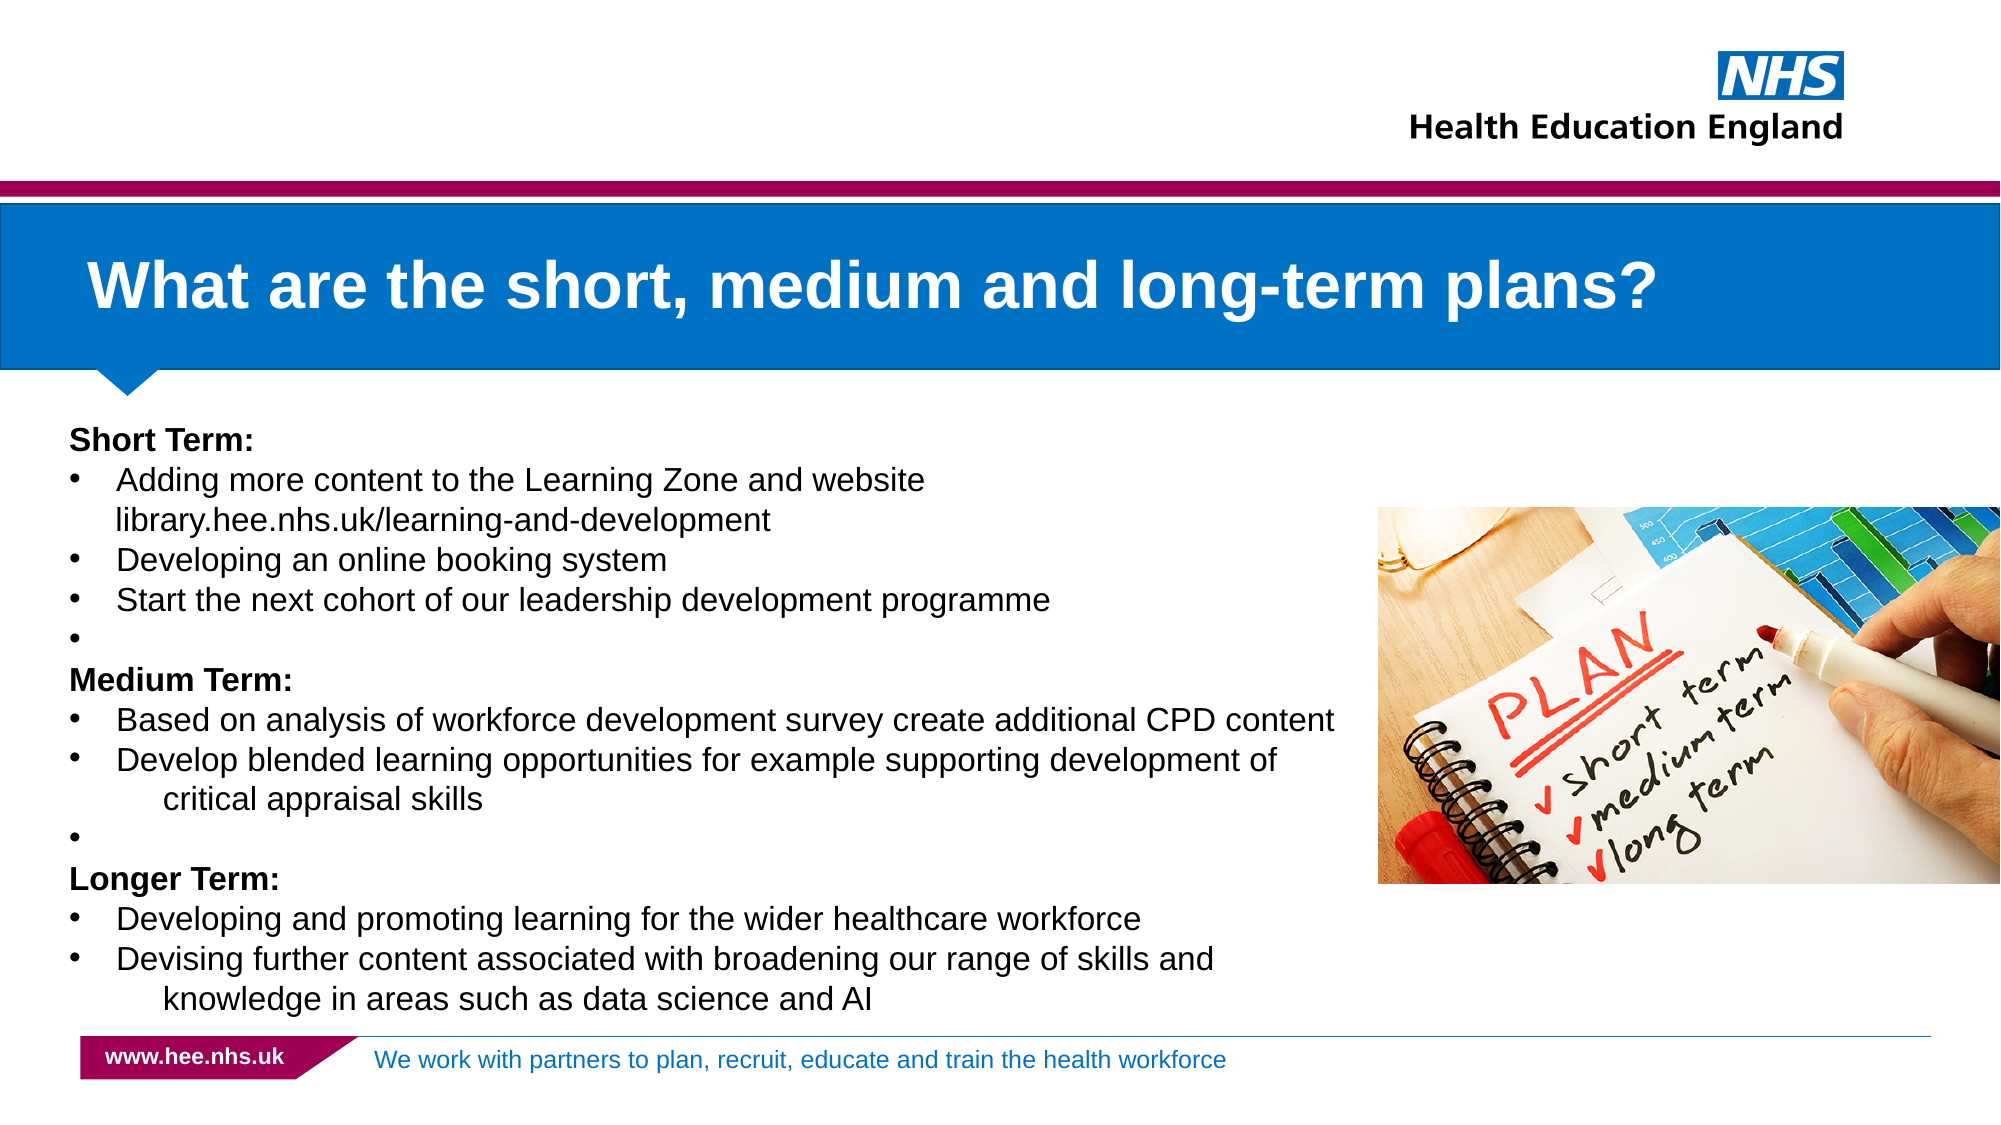

# What are the short, medium and long-term plans?
Short Term:
Adding more content to the Learning Zone and website
 library.hee.nhs.uk/learning-and-development
Developing an online booking system
Start the next cohort of our leadership development programme
Medium Term:
Based on analysis of workforce development survey create additional CPD content
Develop blended learning opportunities for example supporting development of critical appraisal skills
Longer Term:
Developing and promoting learning for the wider healthcare workforce
Devising further content associated with broadening our range of skills and knowledge in areas such as data science and AI